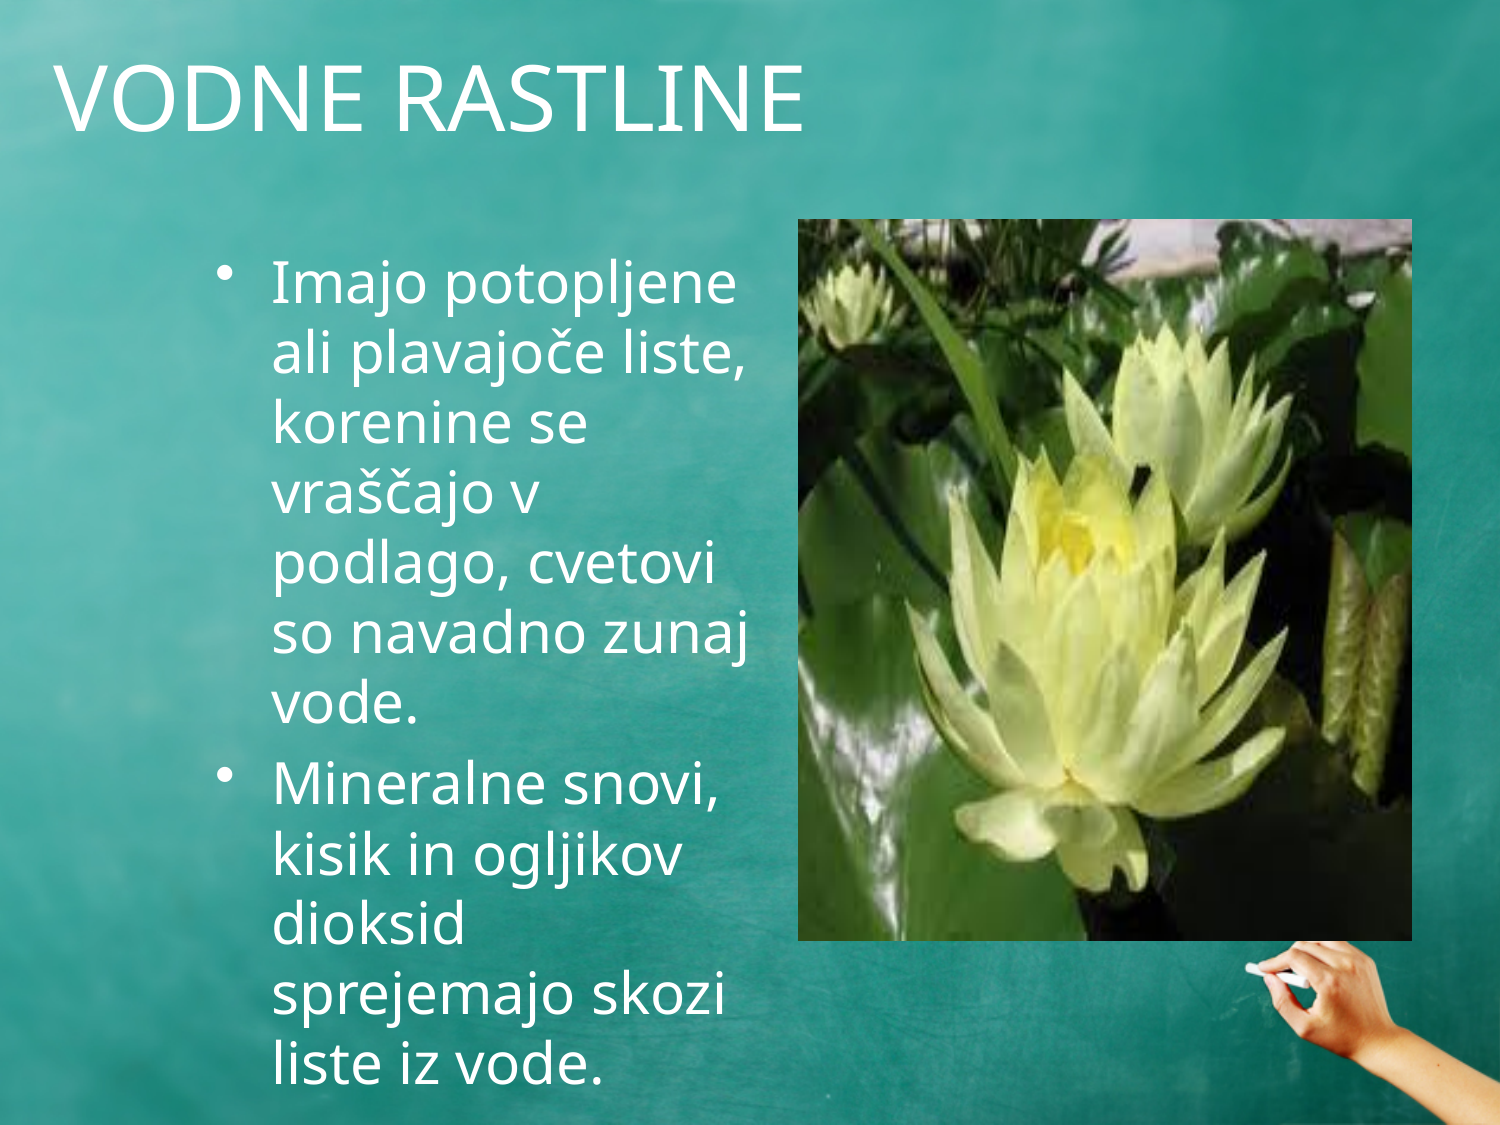

# VODNE RASTLINE
Imajo potopljene ali plavajoče liste, korenine se vraščajo v podlago, cvetovi so navadno zunaj vode.
Mineralne snovi, kisik in ogljikov dioksid sprejemajo skozi liste iz vode.